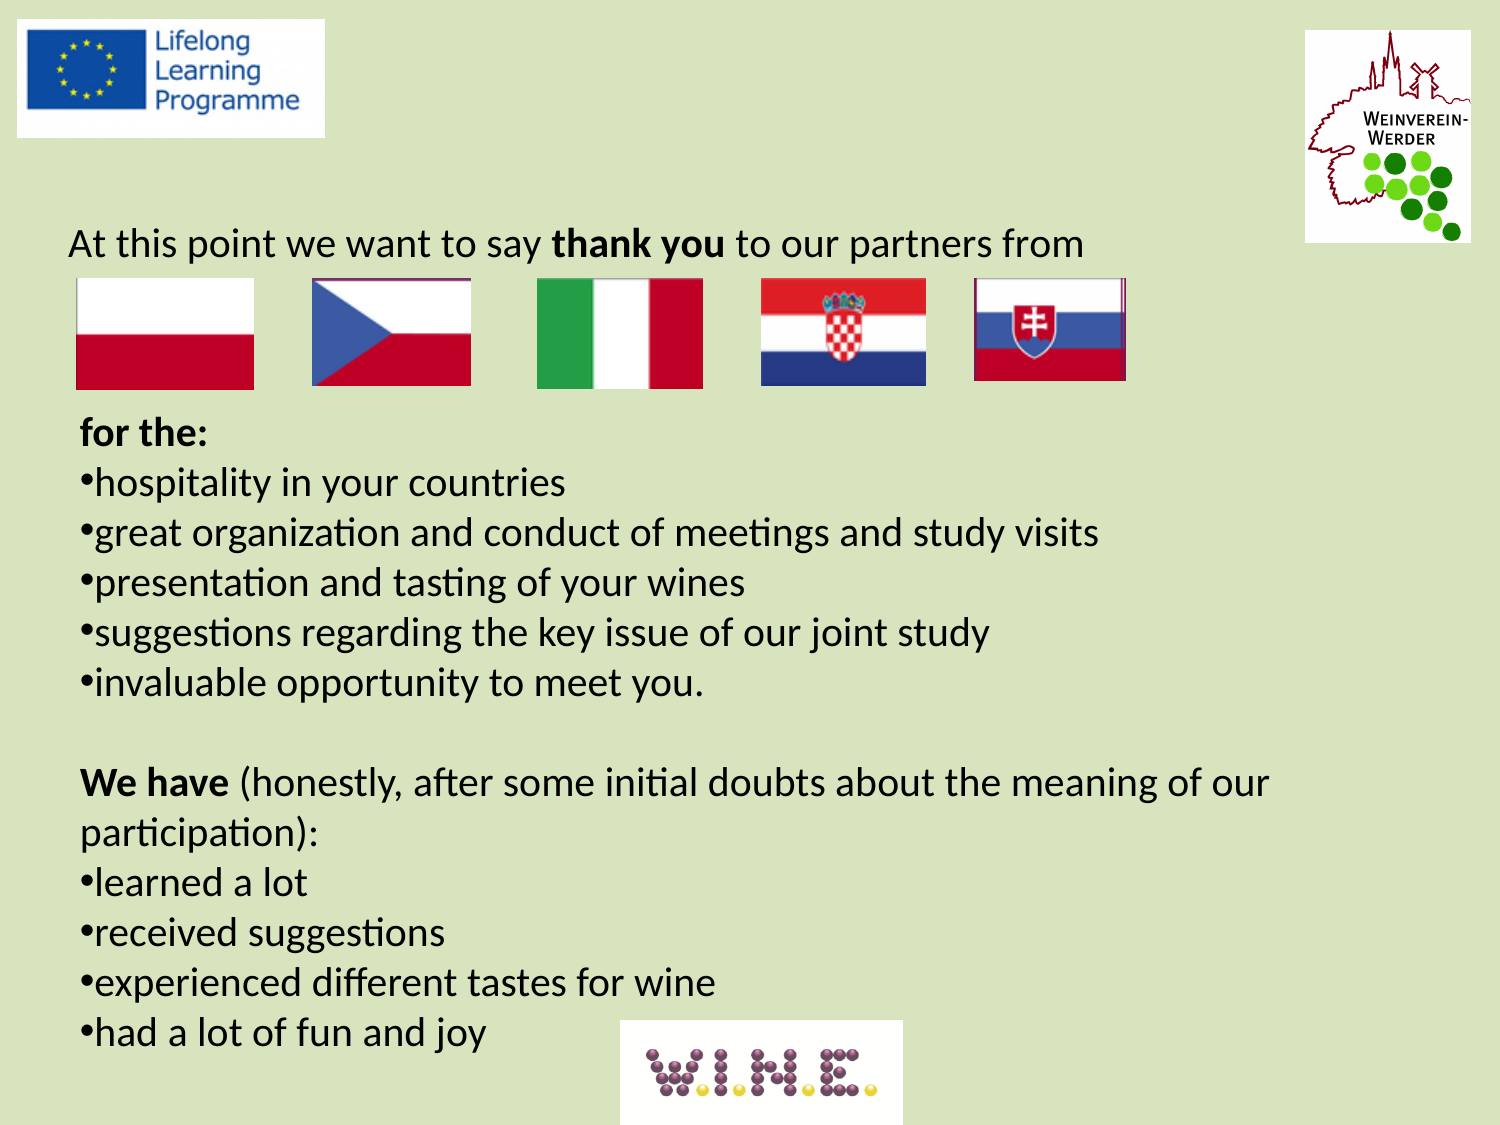

At this point we want to say thank you to our partners from
for the:
hospitality in your countries
great organization and conduct of meetings and study visits
presentation and tasting of your wines
suggestions regarding the key issue of our joint study
invaluable opportunity to meet you.
We have (honestly, after some initial doubts about the meaning of our participation):
learned a lot
received suggestions
experienced different tastes for wine
had a lot of fun and joy